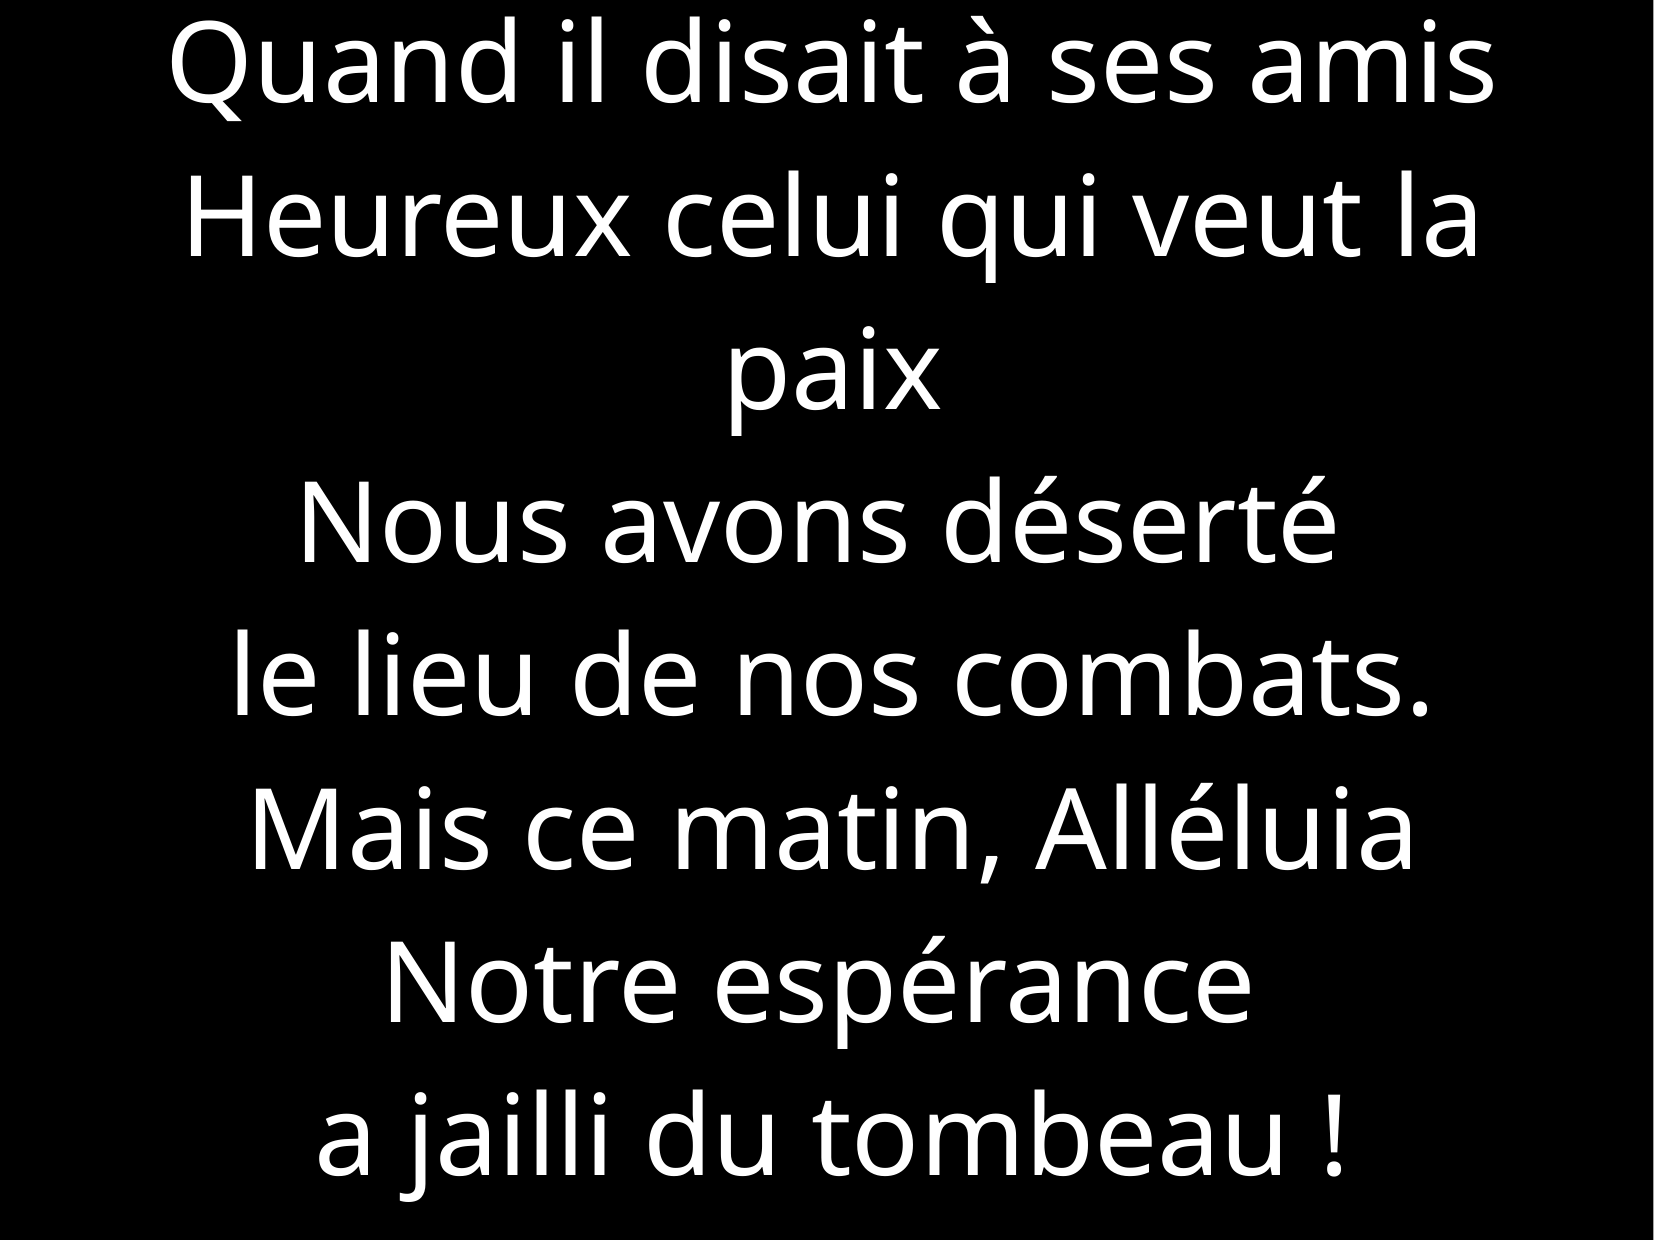

# Quand il disait à ses amis
Heureux celui qui veut la paix
Nous avons déserté
le lieu de nos combats.
Mais ce matin, Alléluia
Notre espérance
a jailli du tombeau !